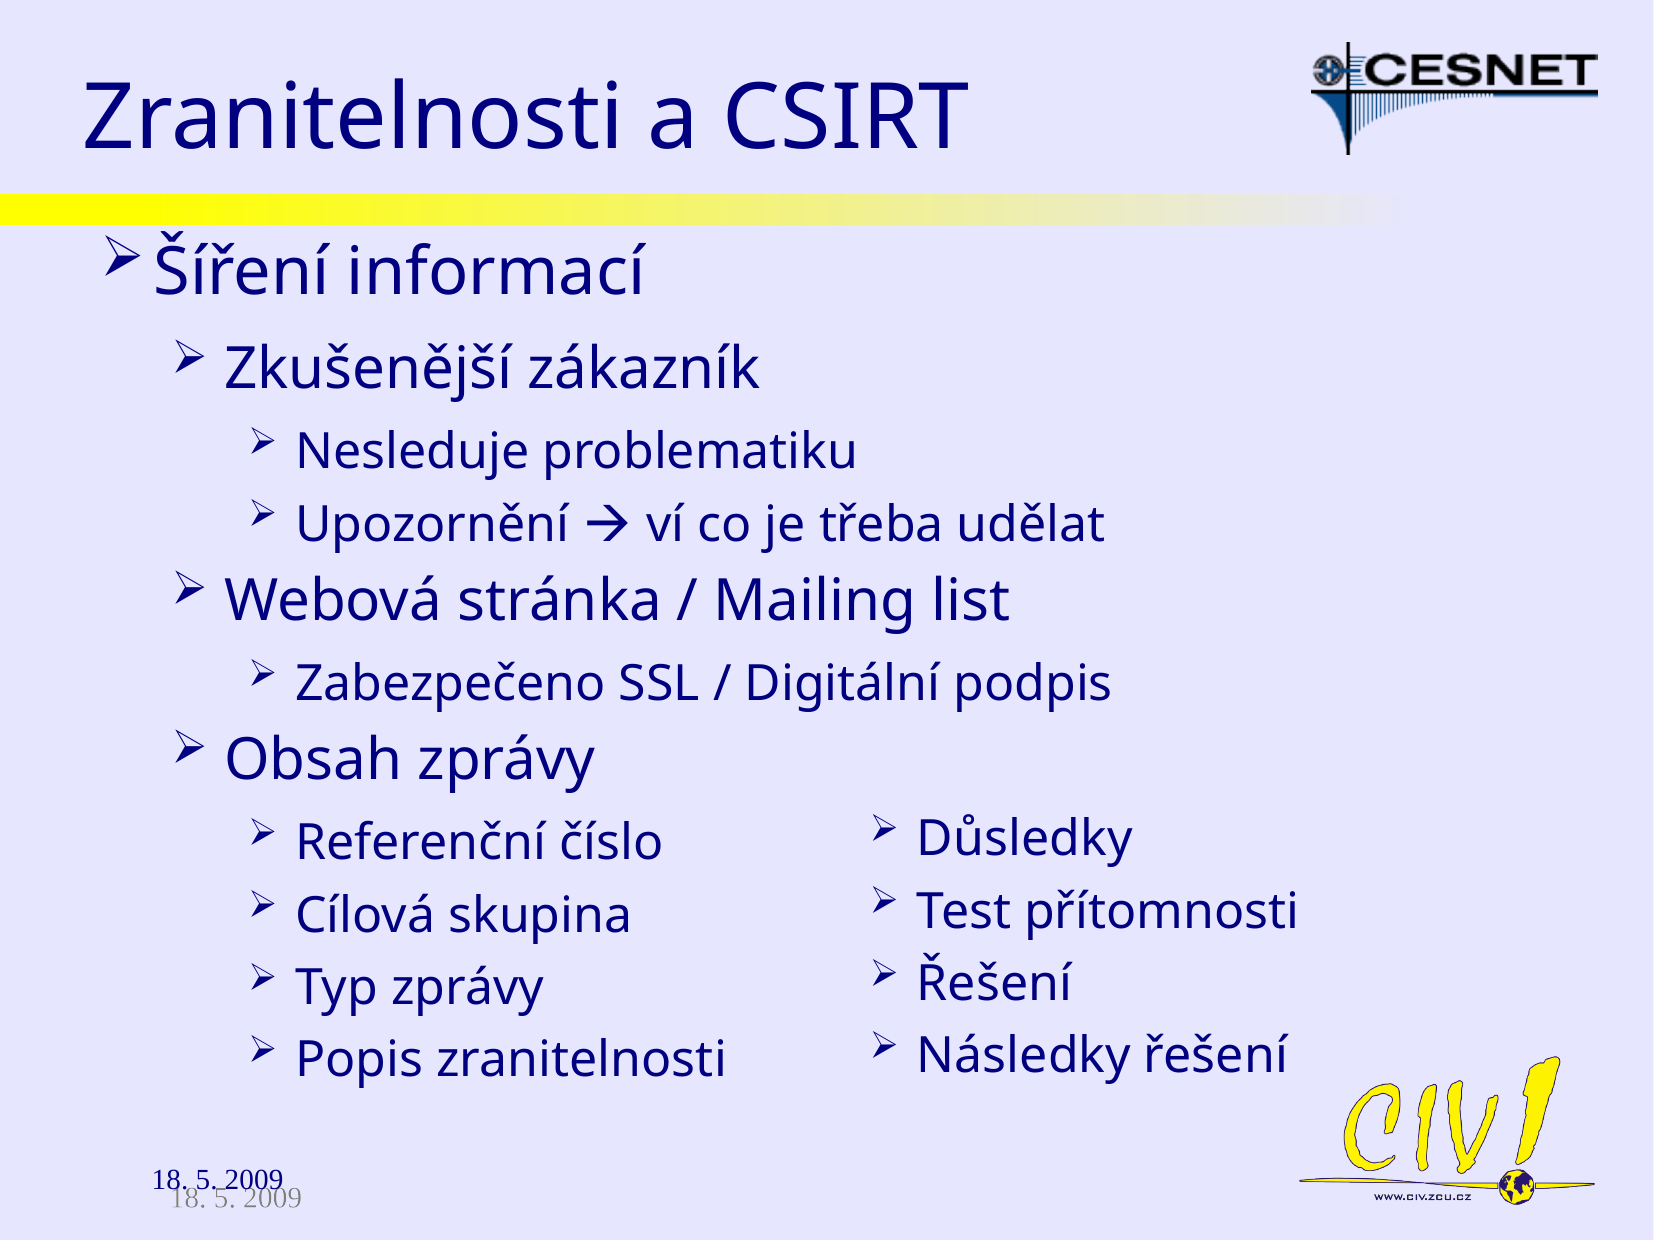

# Zranitelnosti a CSIRT
Šíření informací
Zkušenější zákazník
Nesleduje problematiku
Upozornění  ví co je třeba udělat
Webová stránka / Mailing list
Zabezpečeno SSL / Digitální podpis
Obsah zprávy
Referenční číslo
Cílová skupina
Typ zprávy
Popis zranitelnosti
Důsledky
Test přítomnosti
Řešení
Následky řešení
18. 5. 2009